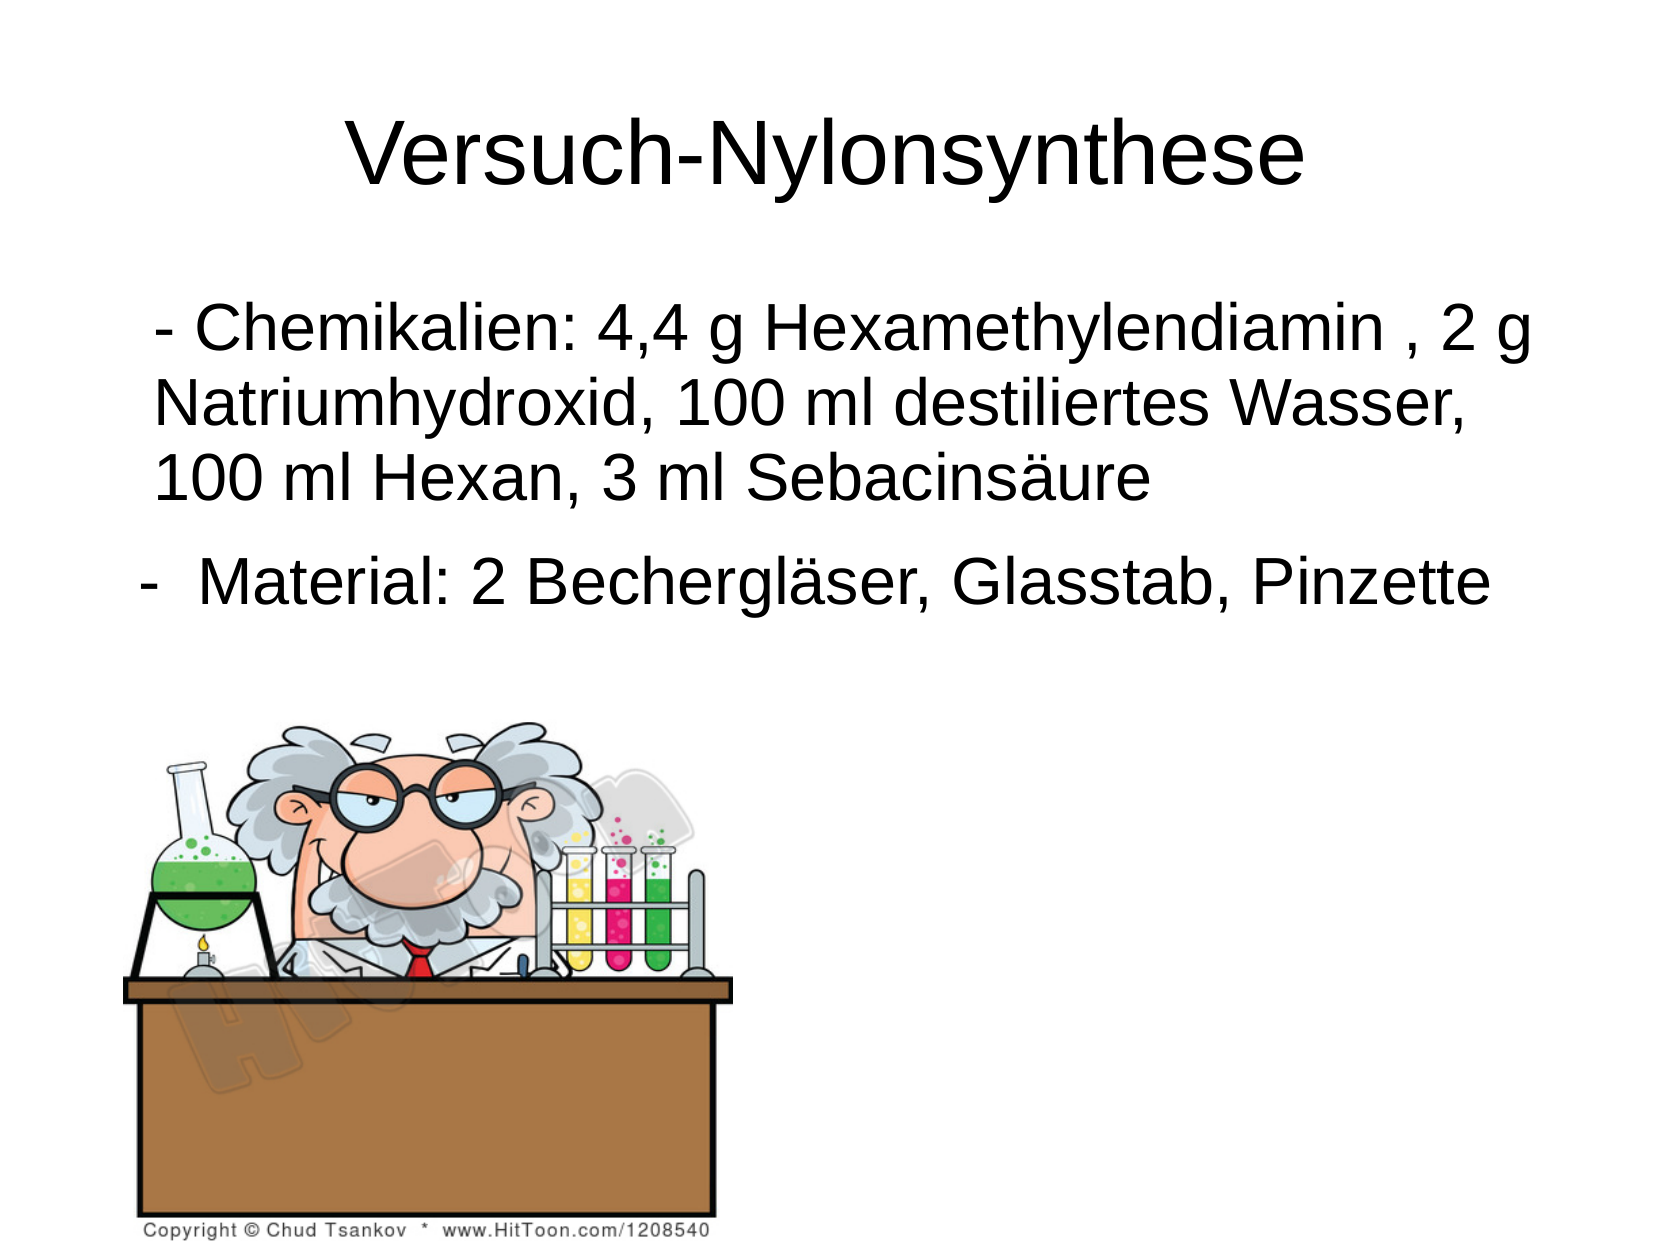

# Versuch-Nylonsynthese
- Chemikalien: 4,4 g Hexamethylendiamin , 2 g Natriumhydroxid, 100 ml destiliertes Wasser, 100 ml Hexan, 3 ml Sebacinsäure
 - Material: 2 Bechergläser, Glasstab, Pinzette